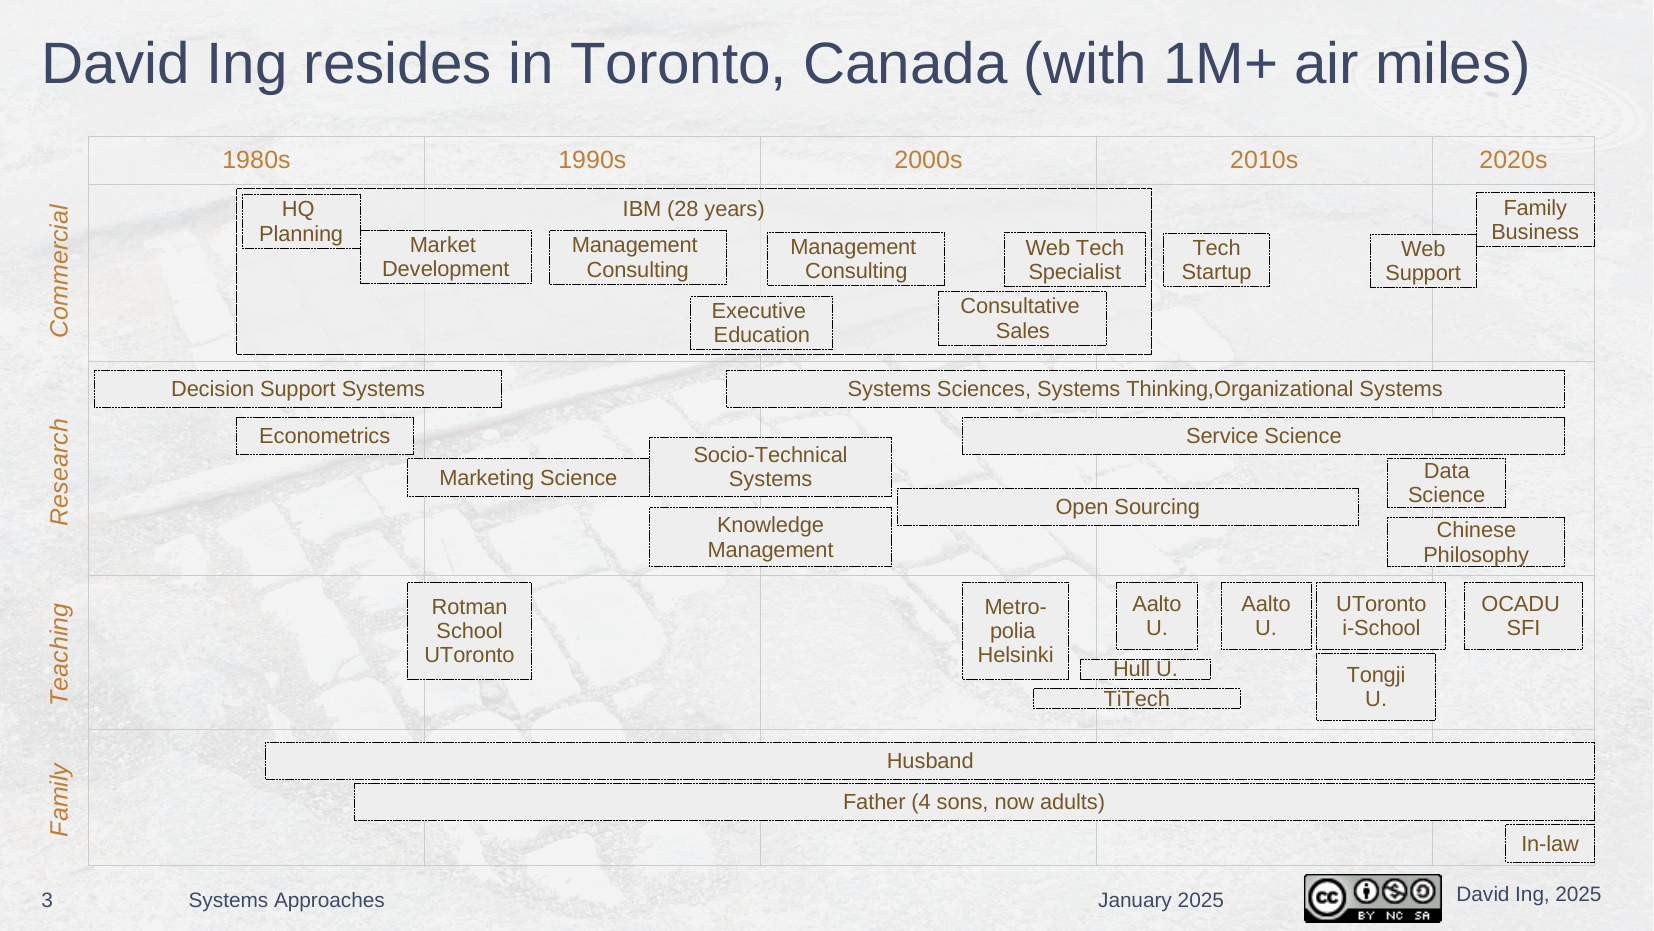

# David Ing resides in Toronto, Canada (with 1M+ air miles)
| 1980s | 1990s | 2000s | 2010s | 2020s |
| --- | --- | --- | --- | --- |
| | | | | |
| | | | | |
| | | | | |
| | | | | |
IBM (28 years)
Family
Business
HQ
Planning
Market
Development
Management
Consulting
Management
Consulting
Web Tech
Specialist
Tech
Startup
Web
Support
Commercial
Consultative
Sales
Executive
Education
Decision Support Systems
Systems Sciences, Systems Thinking,Organizational Systems
Econometrics
Service Science
Socio-Technical
Systems
Research
Marketing Science
Data
Science
Open Sourcing
Knowledge
Management
Chinese
Philosophy
Rotman
School
UToronto
Metro-
polia
Helsinki
Aalto
U.
Aalto
U.
UToronto
i-School
OCADU
SFI
Teaching
Tongji
U.
Hull U.
TiTech
Husband
Family
Father (4 sons, now adults)
In-law
Systems Approaches
January 2025